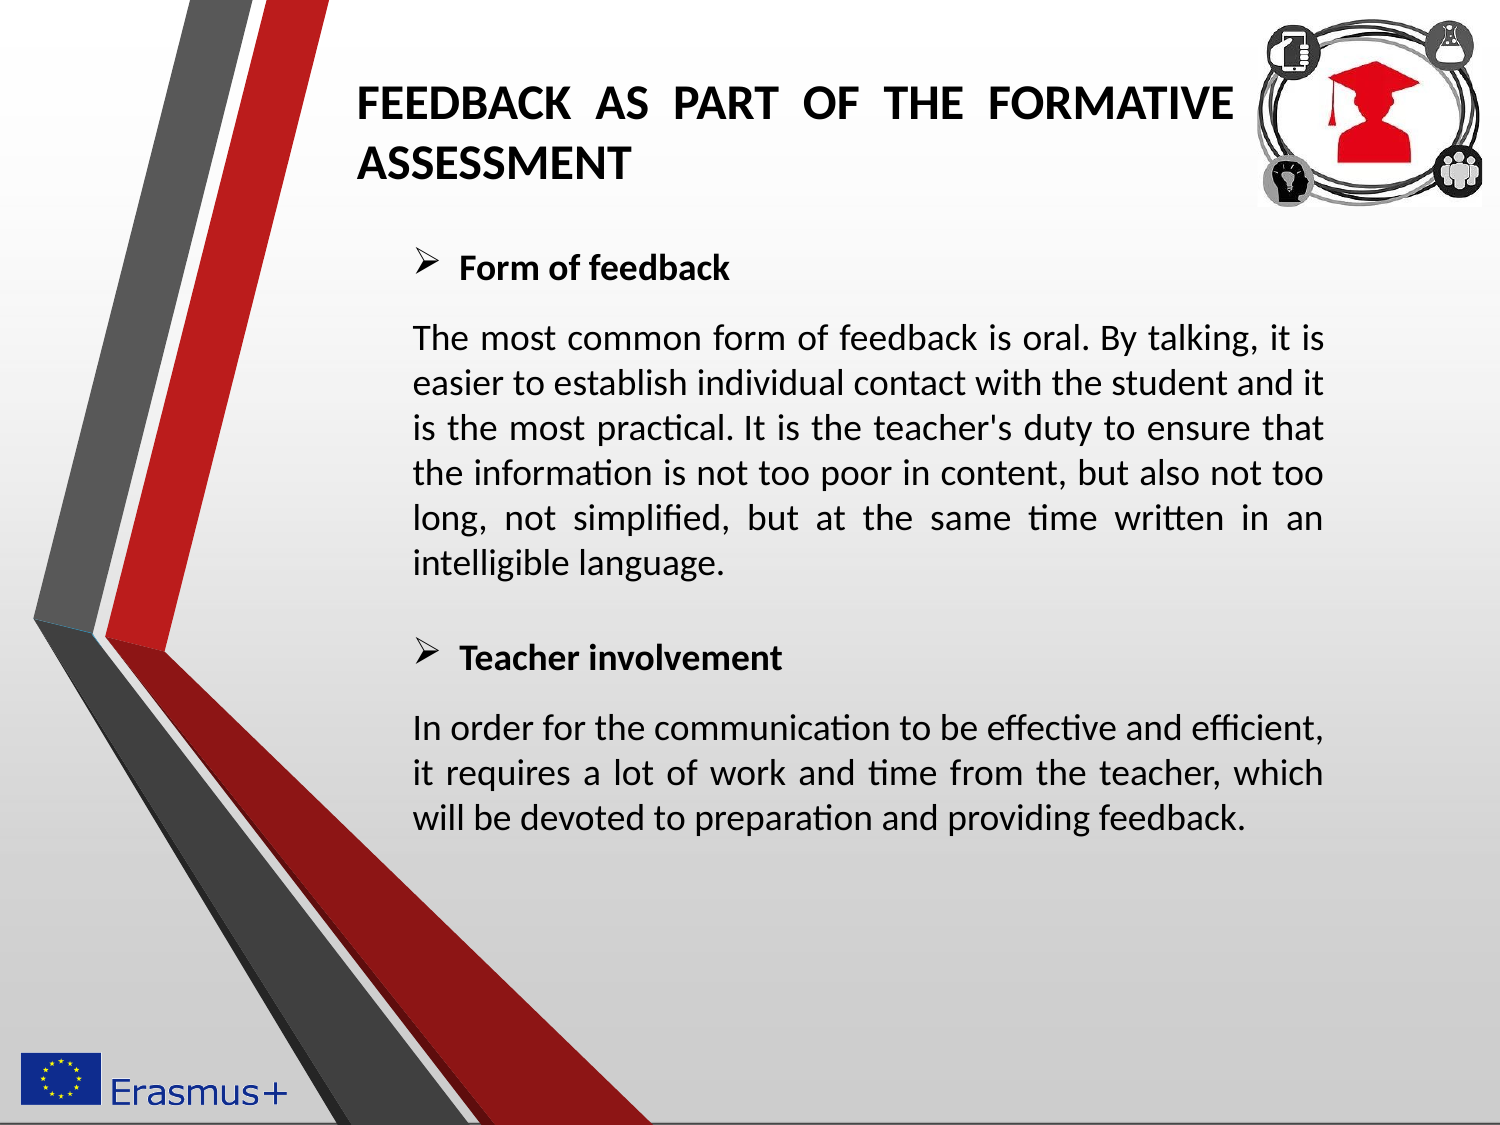

Feedback as part of the formative assessment
Form of feedback
The most common form of feedback is oral. By talking, it is easier to establish individual contact with the student and it is the most practical. It is the teacher's duty to ensure that the information is not too poor in content, but also not too long, not simplified, but at the same time written in an intelligible language.
Teacher involvement
In order for the communication to be effective and efficient, it requires a lot of work and time from the teacher, which will be devoted to preparation and providing feedback.